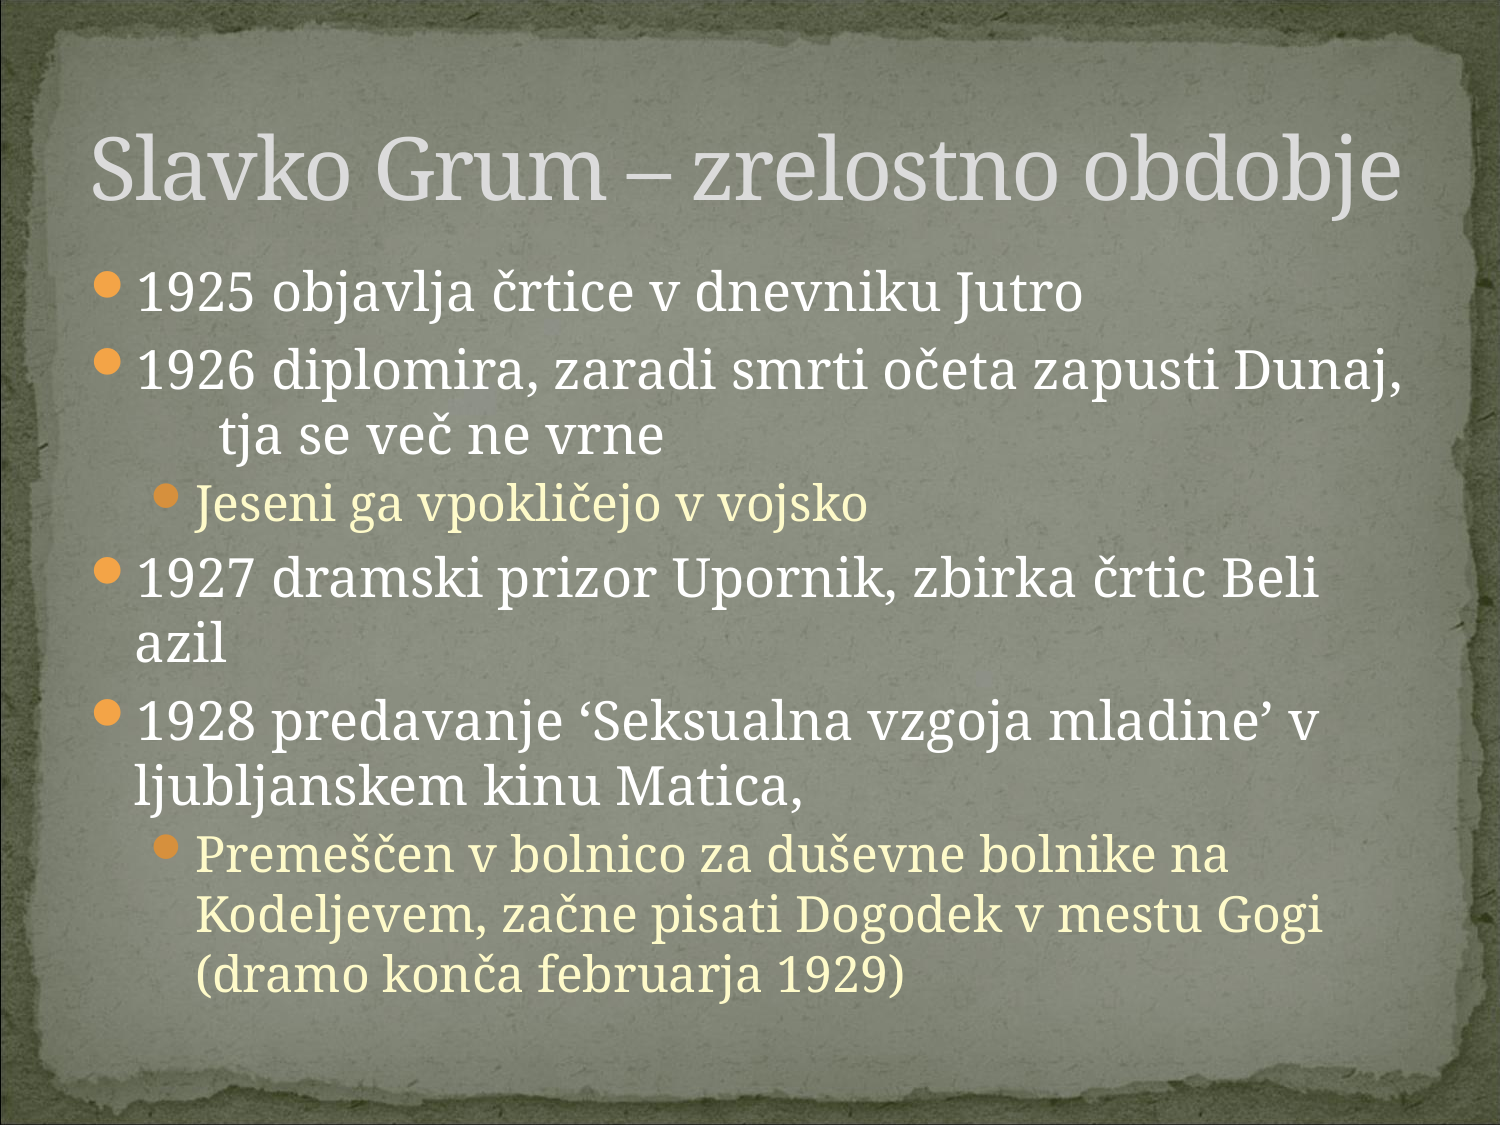

Slavko Grum – zrelostno obdobje
# 1925 objavlja črtice v dnevniku Jutro
1926 diplomira, zaradi smrti očeta zapusti Dunaj, tja se več ne vrne
Jeseni ga vpokličejo v vojsko
1927 dramski prizor Upornik, zbirka črtic Beli azil
1928 predavanje ‘Seksualna vzgoja mladine’ v ljubljanskem kinu Matica,
Premeščen v bolnico za duševne bolnike na Kodeljevem, začne pisati Dogodek v mestu Gogi (dramo konča februarja 1929)